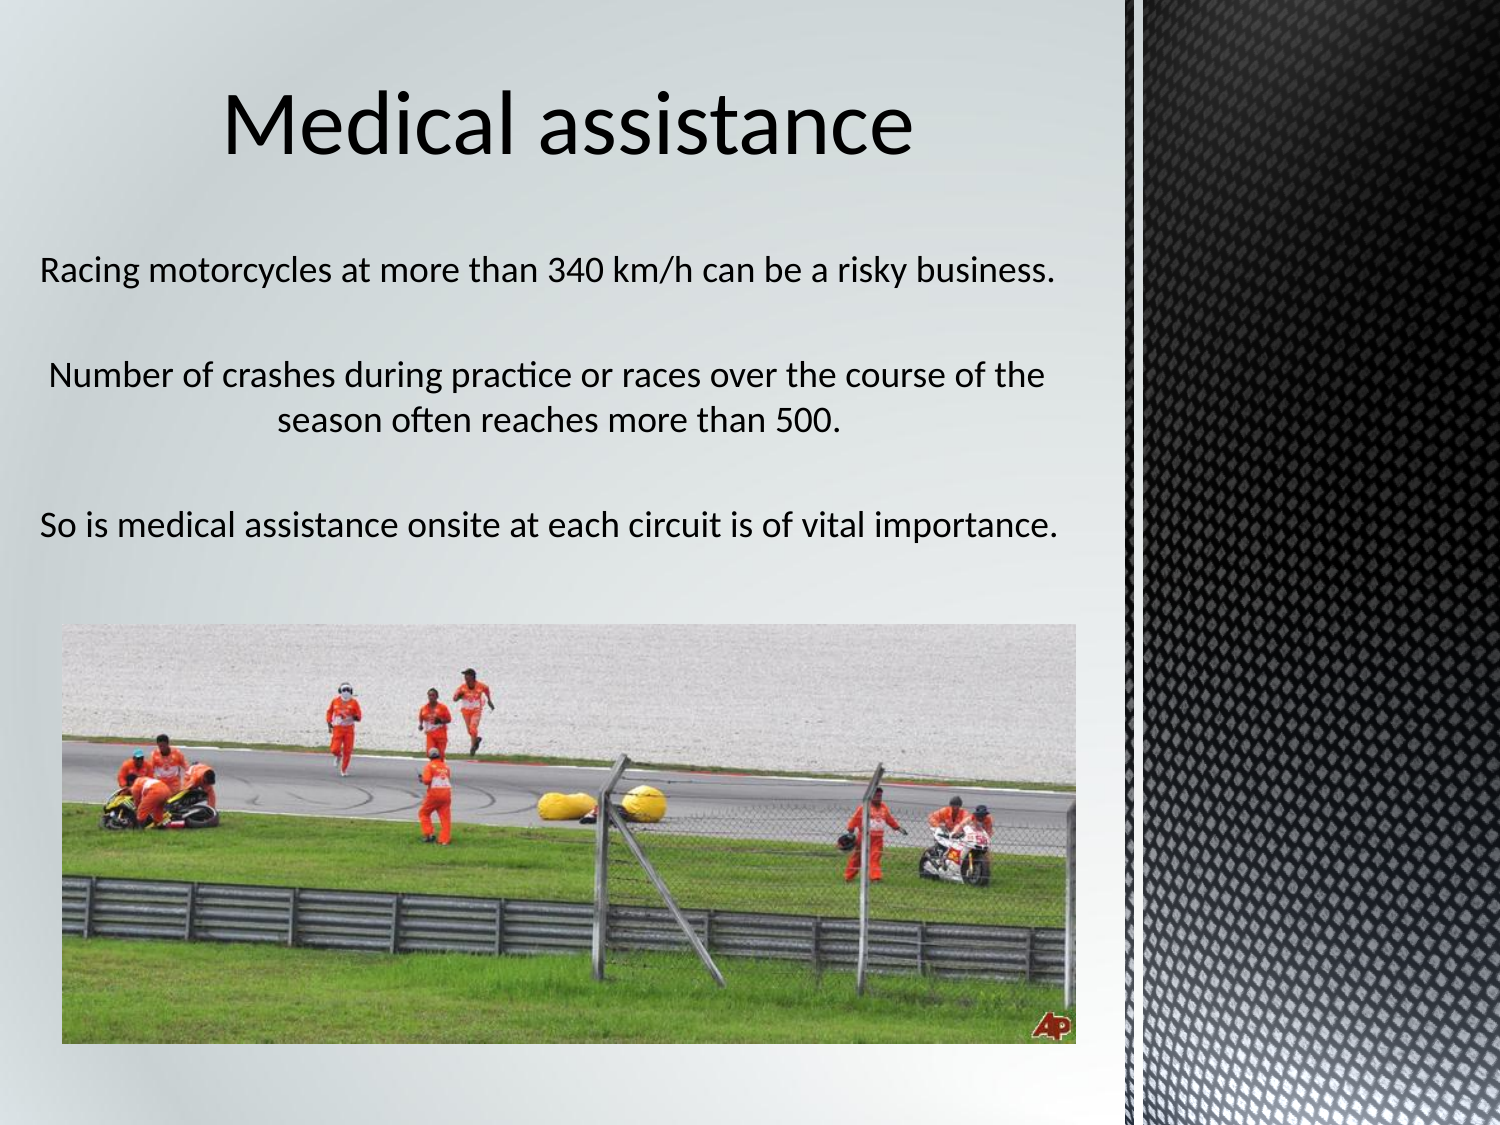

# Medical assistance
Racing motorcycles at more than 340 km/h can be a risky business.
 Number of crashes during practice or races over the course of the season often reaches more than 500.
So is medical assistance onsite at each circuit is of vital importance.